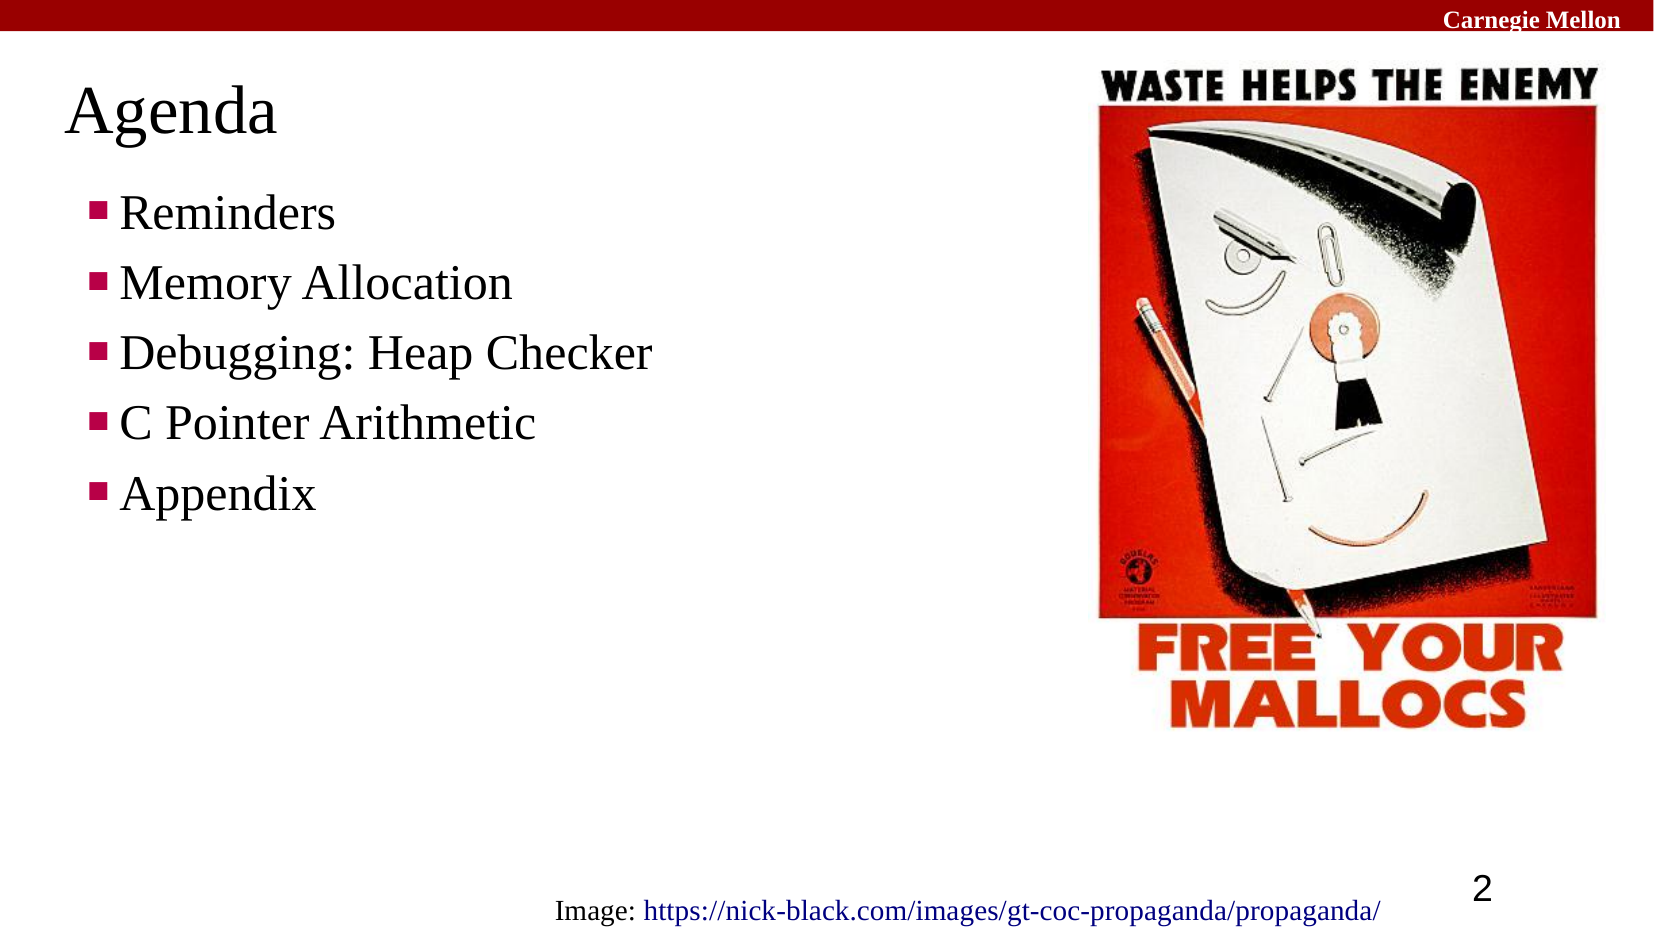

# Agenda
Reminders
Memory Allocation
Debugging: Heap Checker
C Pointer Arithmetic
Appendix
Image: https://nick-black.com/images/gt-coc-propaganda/propaganda/